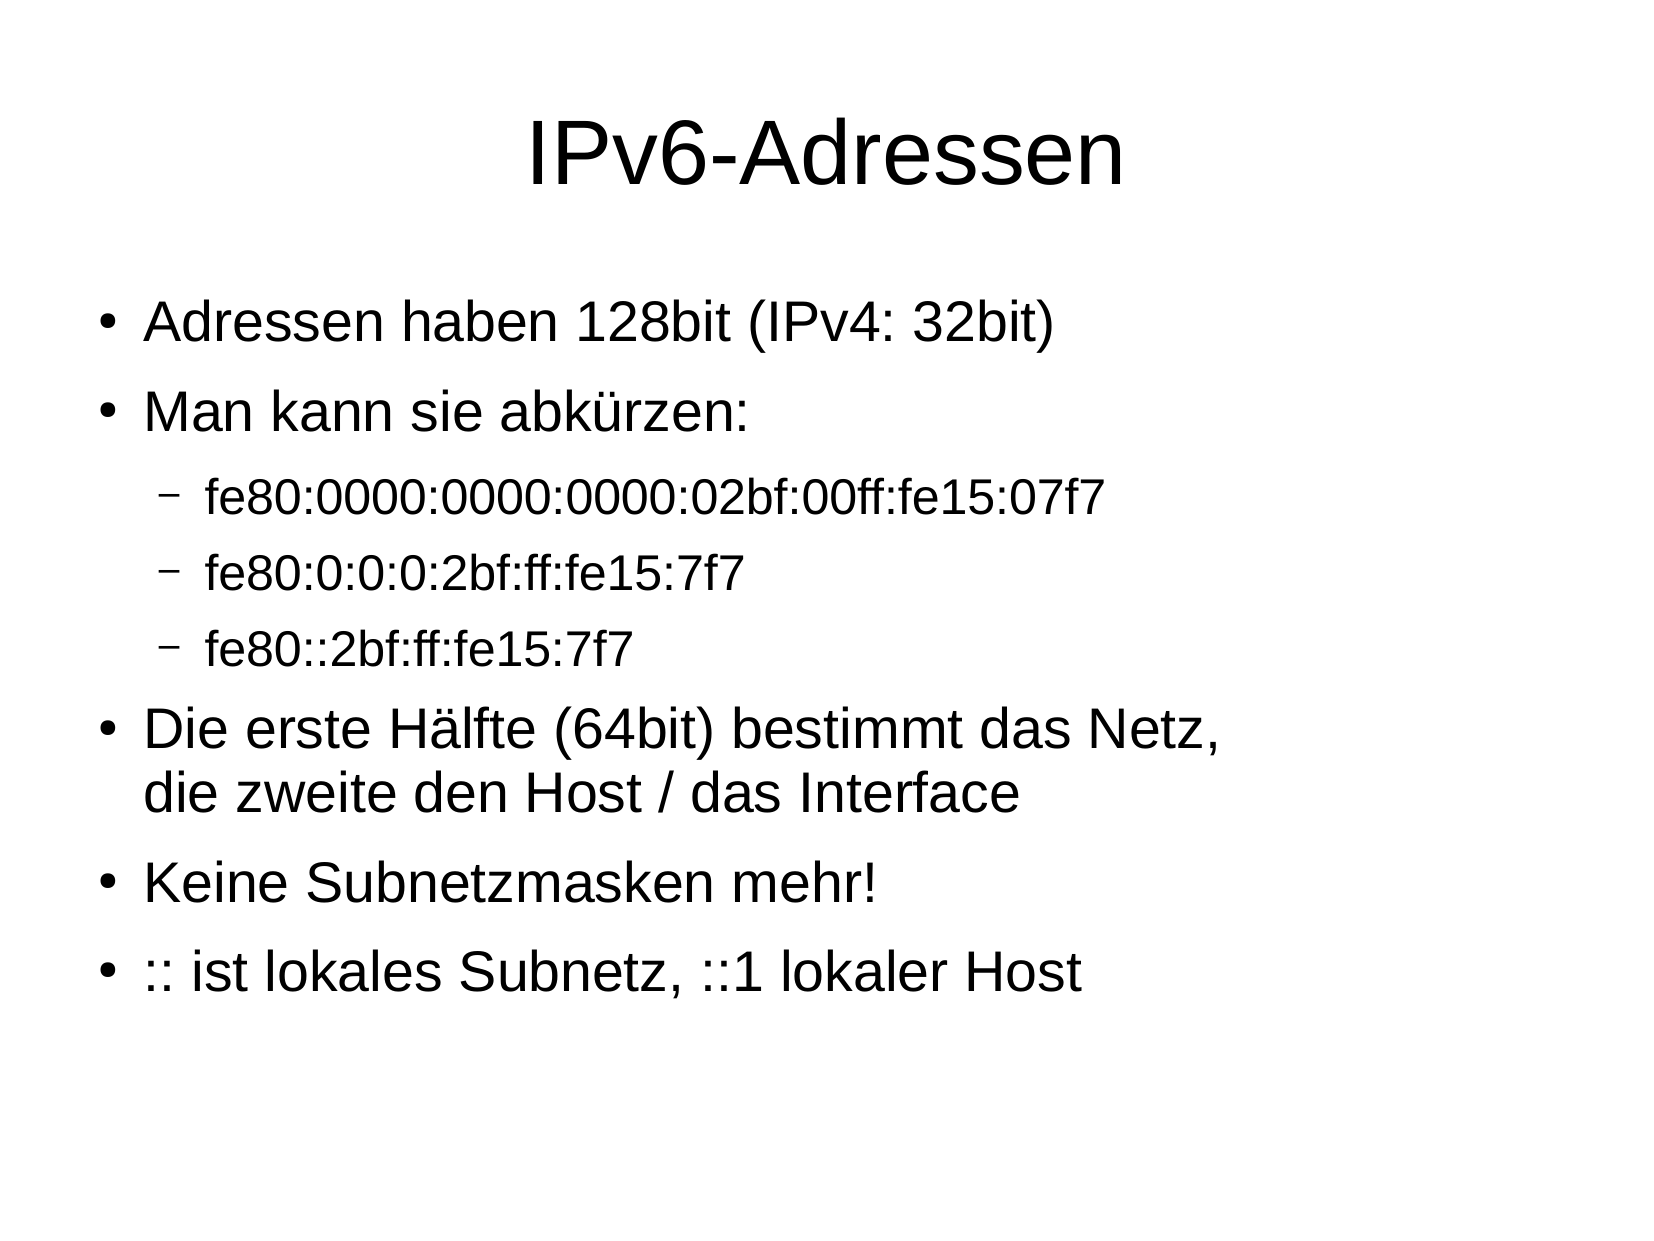

# IPv6-Adressen
Adressen haben 128bit (IPv4: 32bit)
Man kann sie abkürzen:
fe80:0000:0000:0000:02bf:00ff:fe15:07f7
fe80:0:0:0:2bf:ff:fe15:7f7
fe80::2bf:ff:fe15:7f7
Die erste Hälfte (64bit) bestimmt das Netz,
die zweite den Host / das Interface
Keine Subnetzmasken mehr!
:: ist lokales Subnetz, ::1 lokaler Host